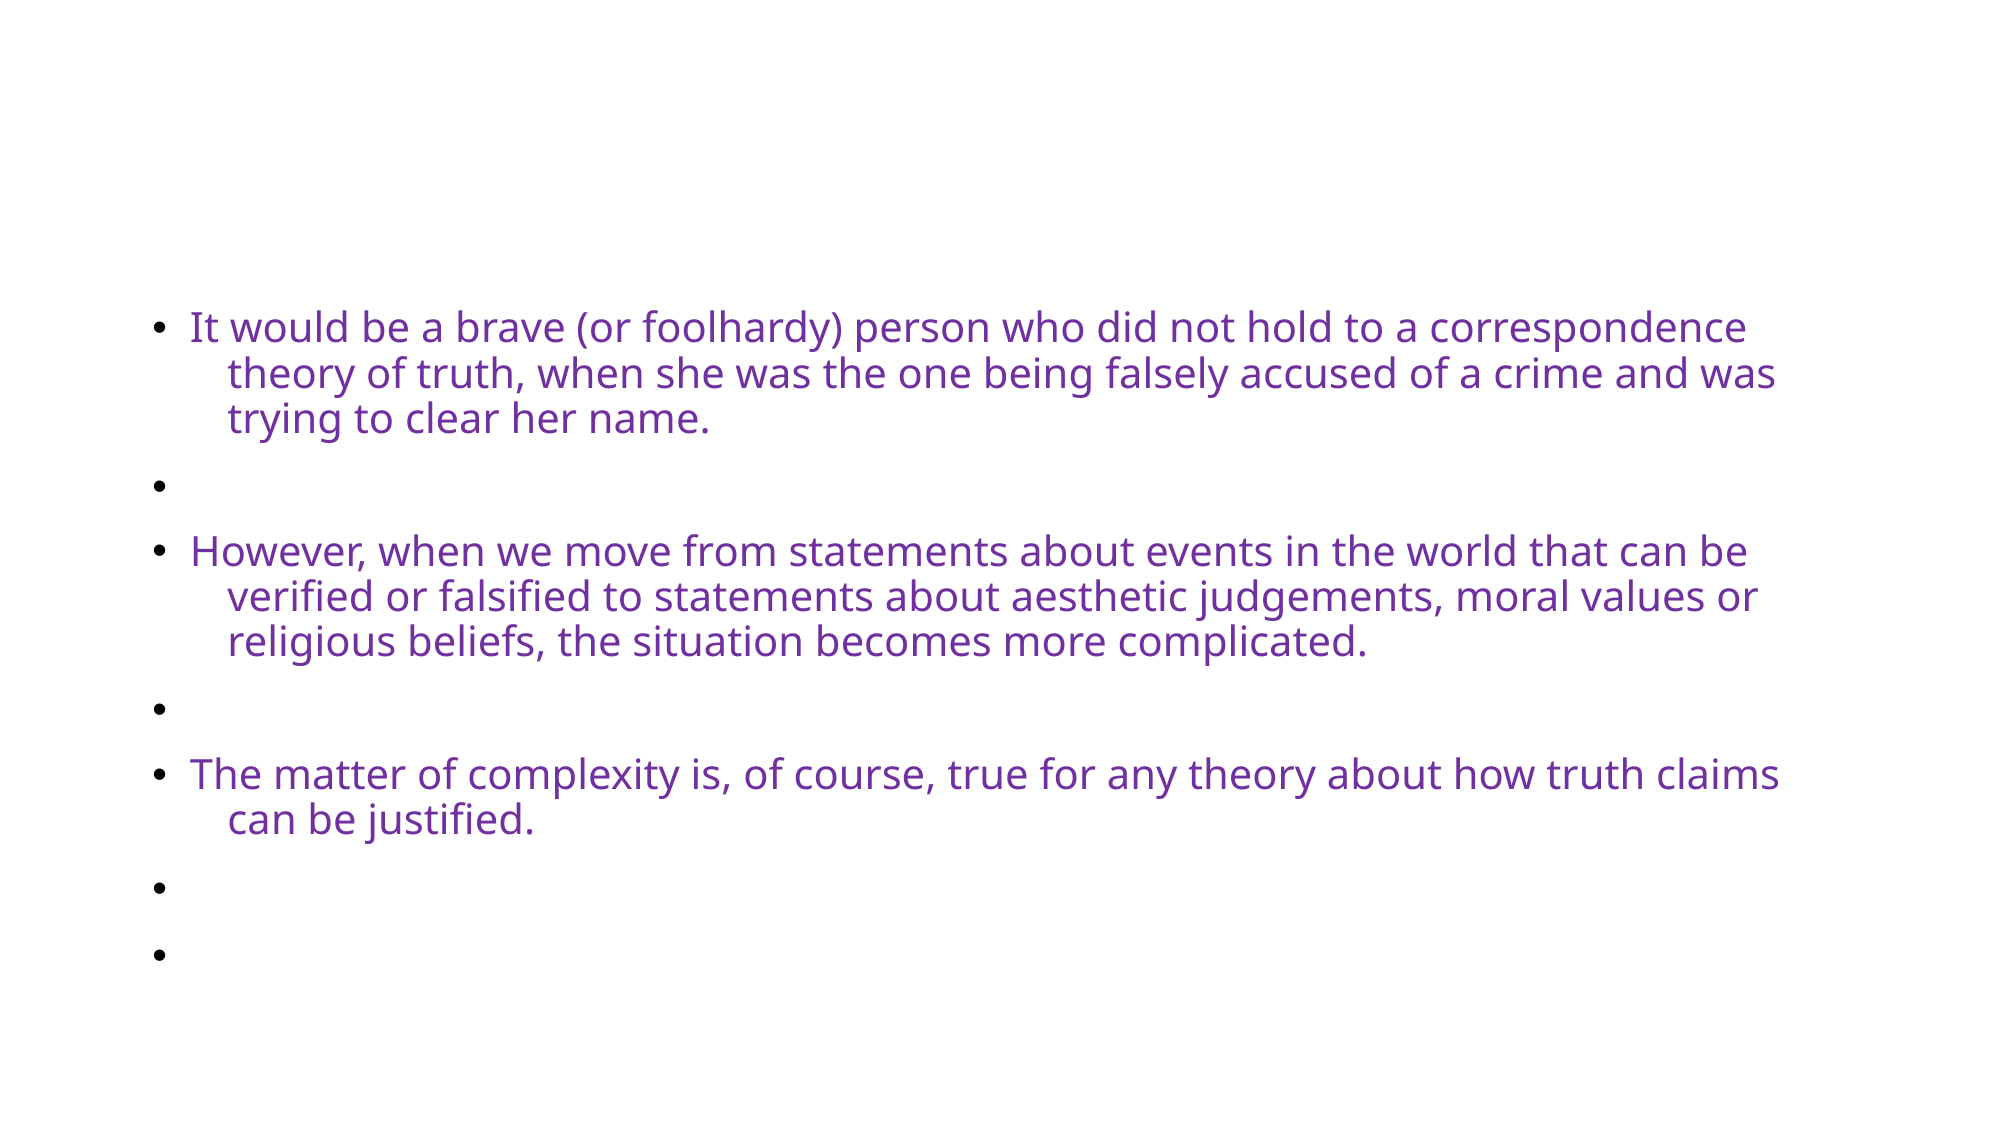

#
It would be a brave (or foolhardy) person who did not hold to a correspondence theory of truth, when she was the one being falsely accused of a crime and was trying to clear her name.
However, when we move from statements about events in the world that can be verified or falsified to statements about aesthetic judgements, moral values or religious beliefs, the situation becomes more complicated.
The matter of complexity is, of course, true for any theory about how truth claims can be justified.